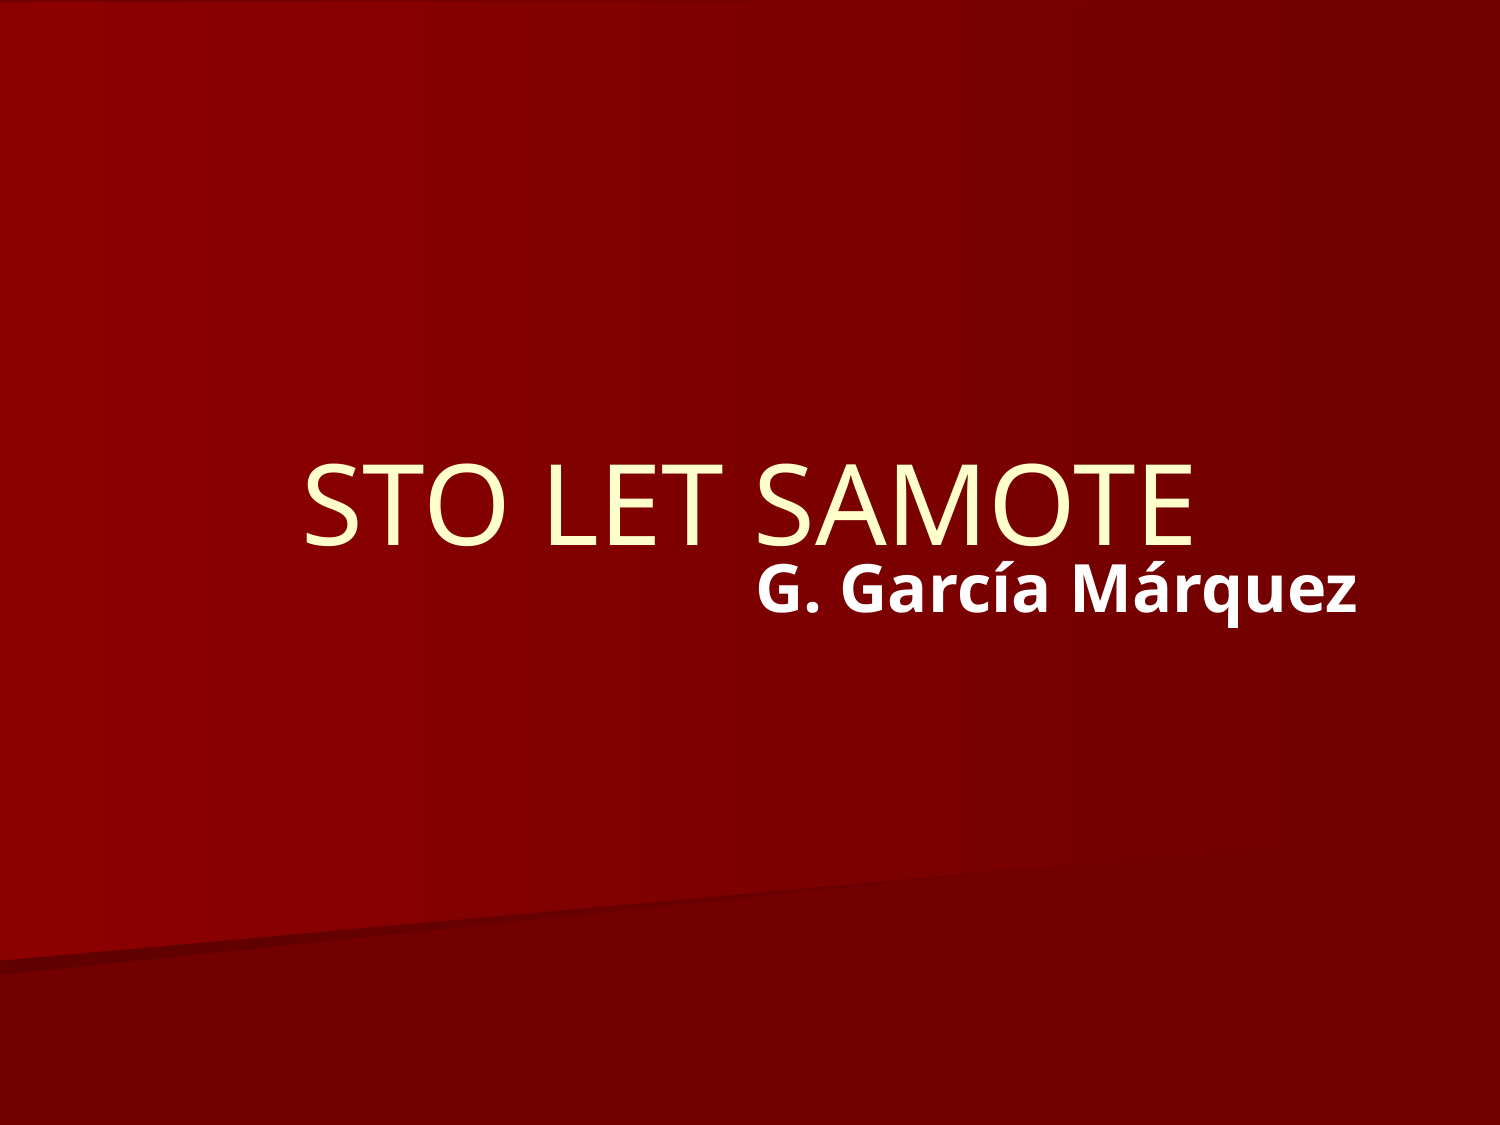

# STO LET SAMOTE
 G. García Márquez